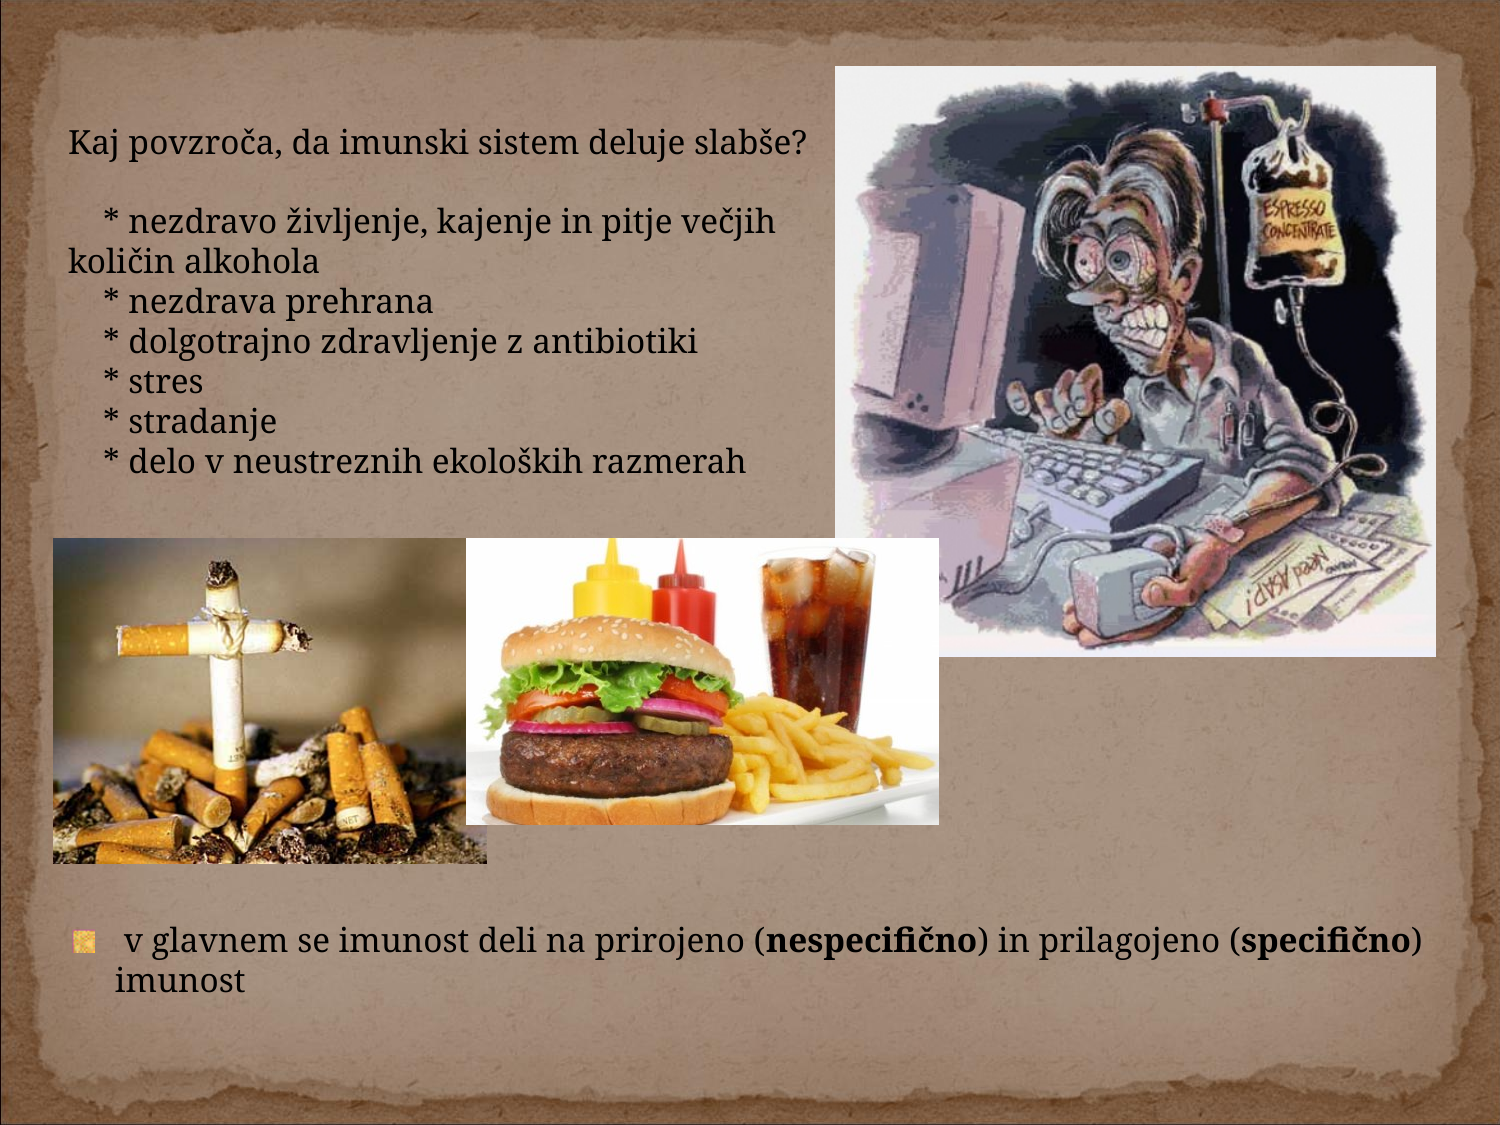

Kaj povzroča, da imunski sistem deluje slabše?
 * nezdravo življenje, kajenje in pitje večjih
količin alkohola
 * nezdrava prehrana
 * dolgotrajno zdravljenje z antibiotiki
 * stres
 * stradanje
 * delo v neustreznih ekoloških razmerah
 v glavnem se imunost deli na prirojeno (nespecifično) in prilagojeno (specifično) imunost